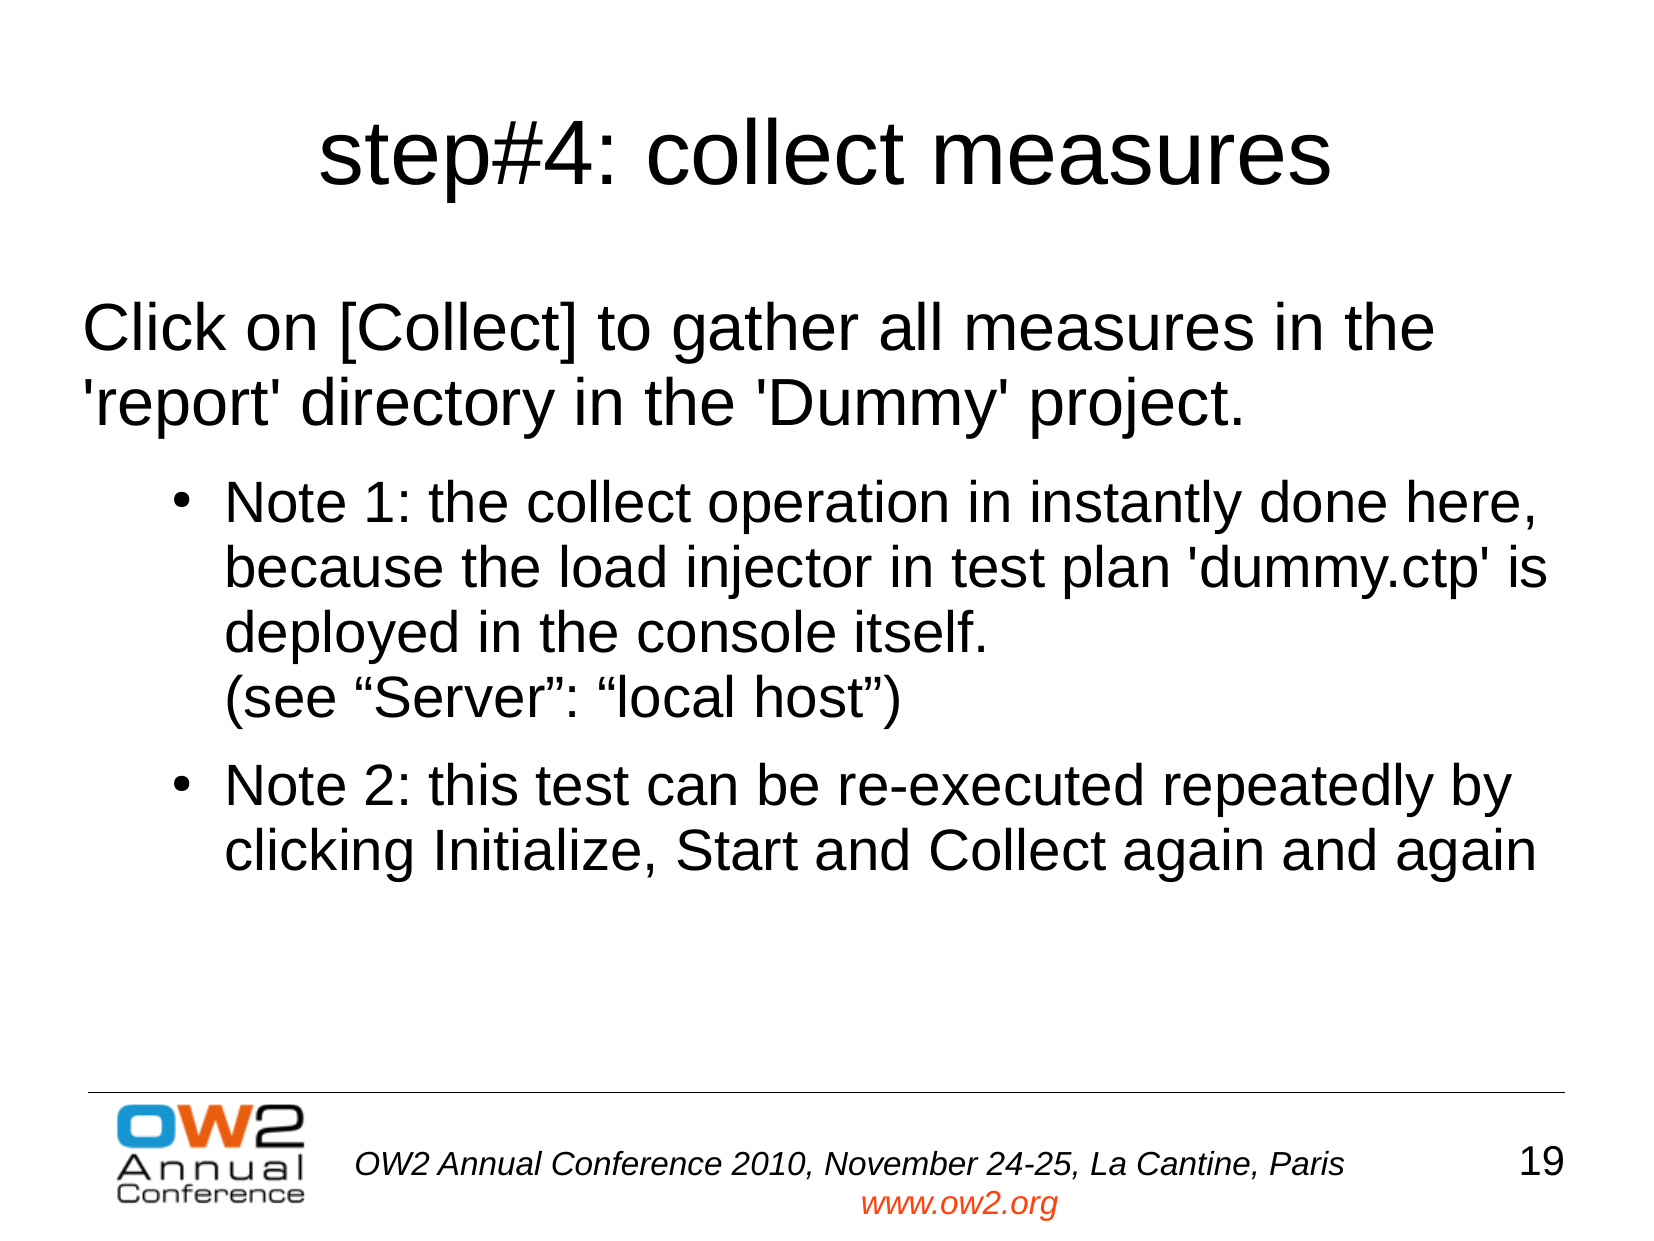

# step#4: collect measures
Click on [Collect] to gather all measures in the 'report' directory in the 'Dummy' project.
Note 1: the collect operation in instantly done here, because the load injector in test plan 'dummy.ctp' is deployed in the console itself.
(see “Server”: “local host”)
Note 2: this test can be re-executed repeatedly by clicking Initialize, Start and Collect again and again